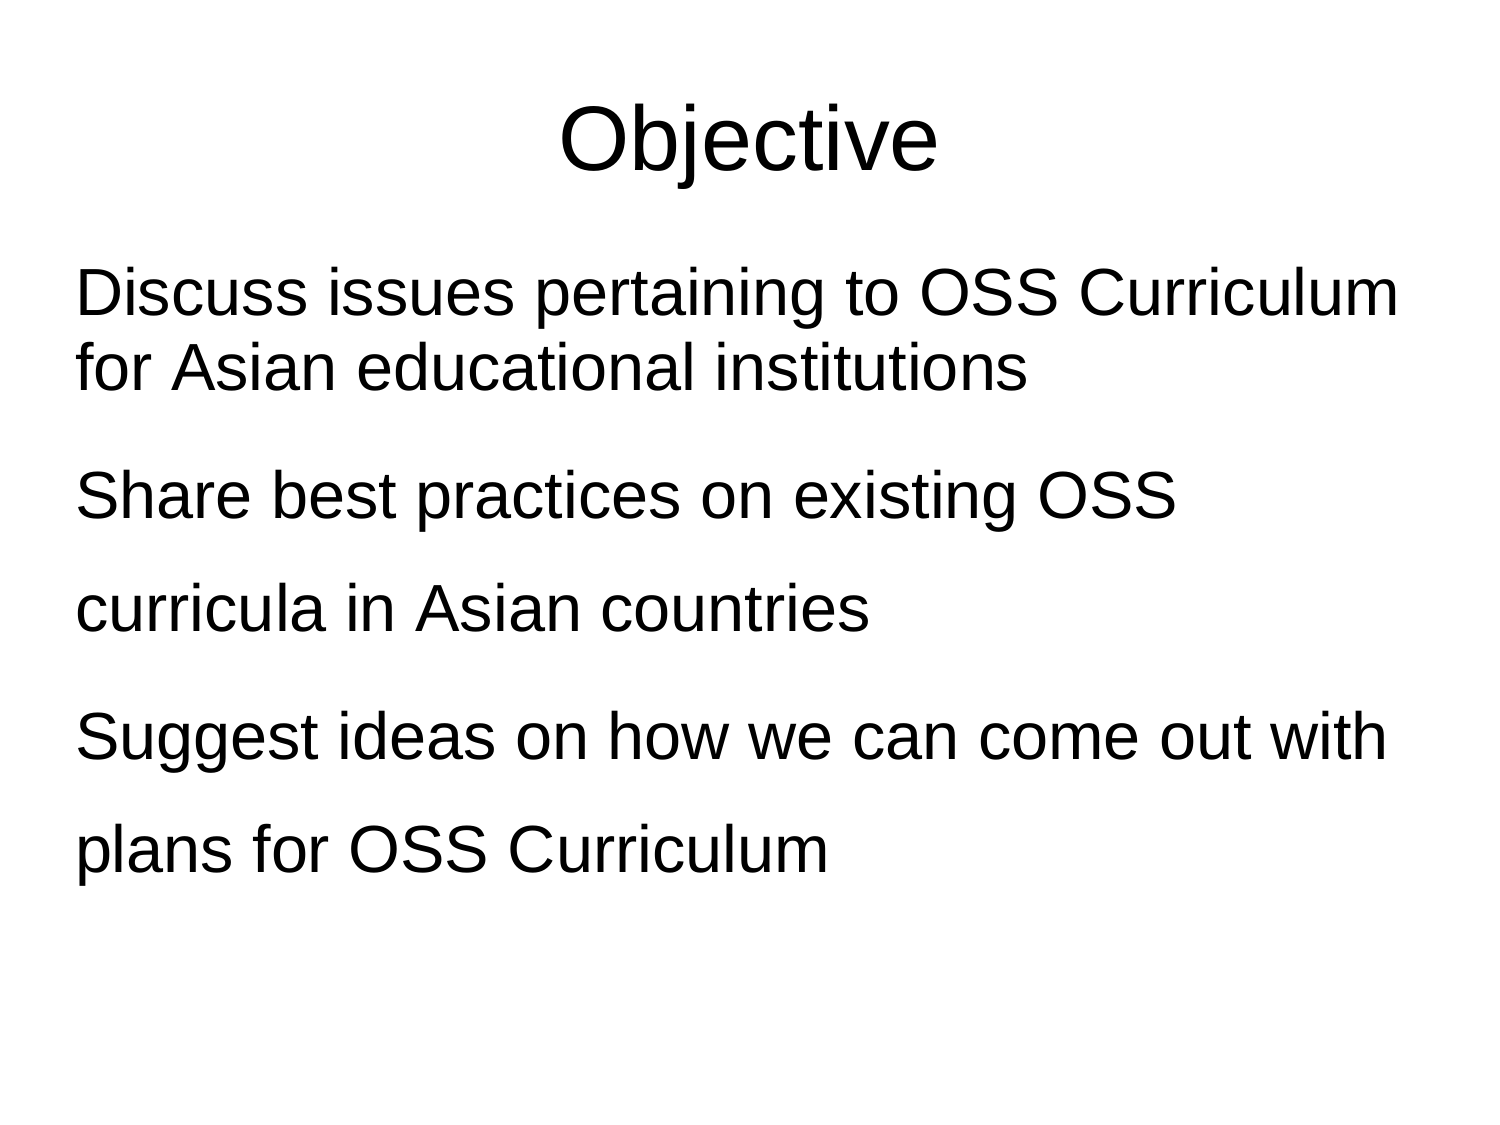

# Objective
Discuss issues pertaining to OSS Curriculum for Asian educational institutions
Share best practices on existing OSS curricula in Asian countries
Suggest ideas on how we can come out with plans for OSS Curriculum